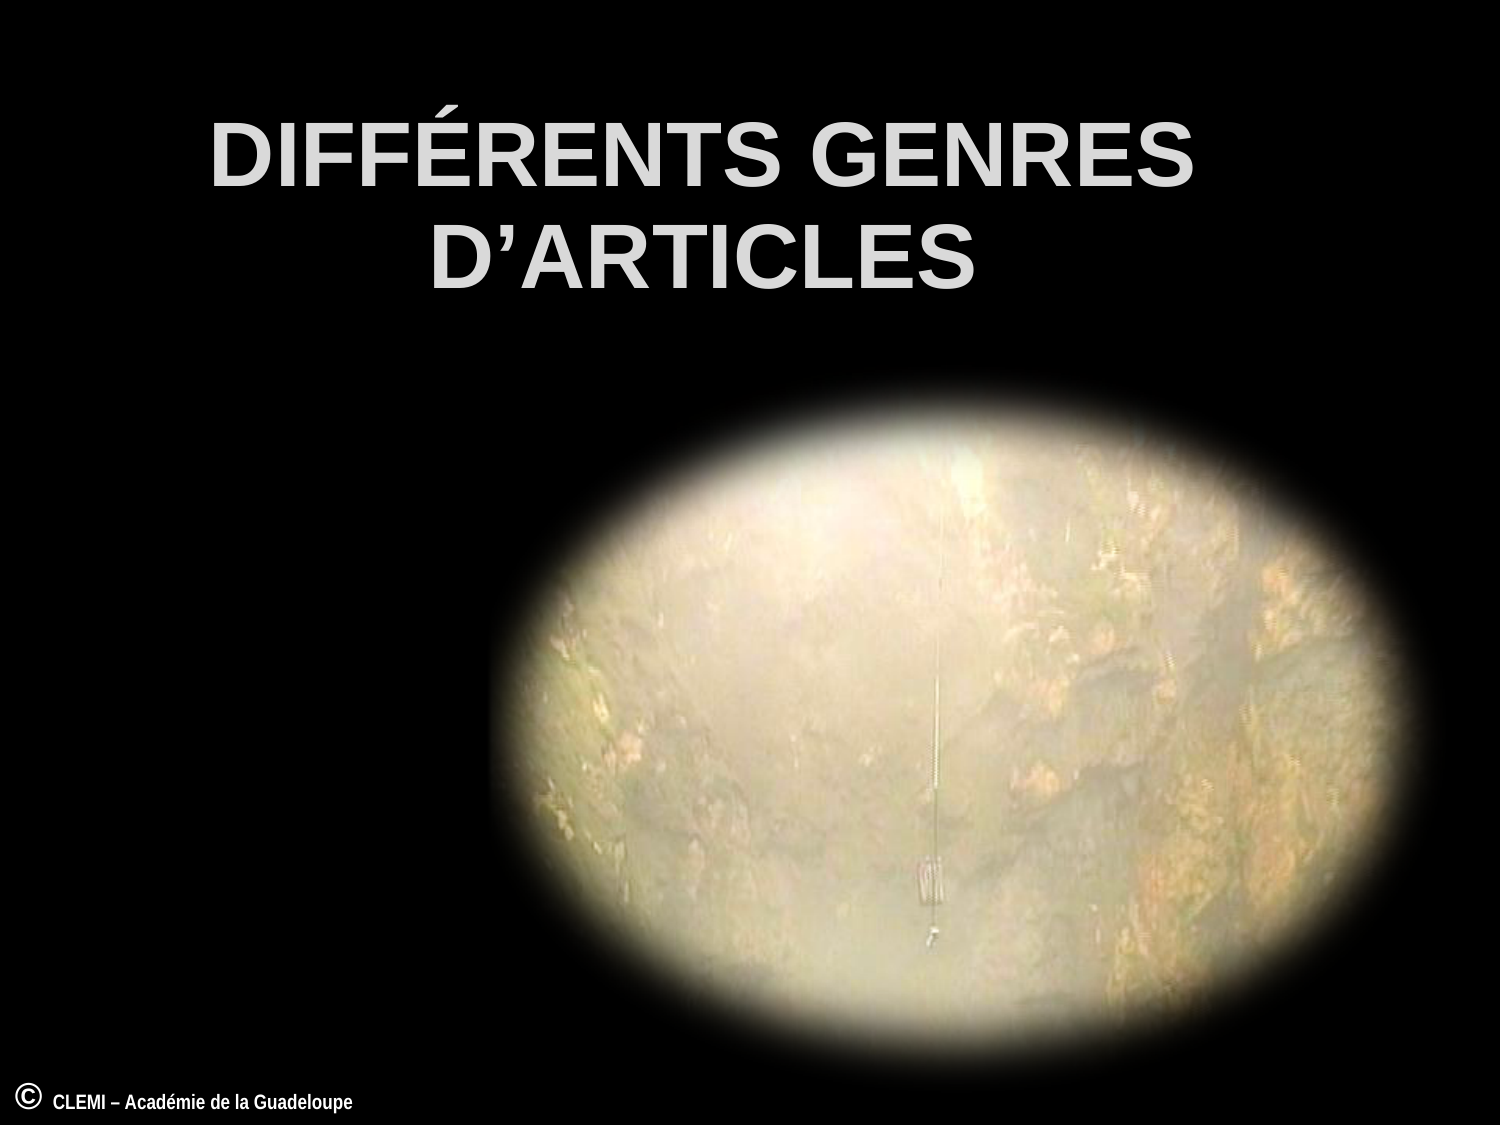

# DIFFÉRENTS GENRES D’ARTICLES
© CLEMI – Académie de la Guadeloupe